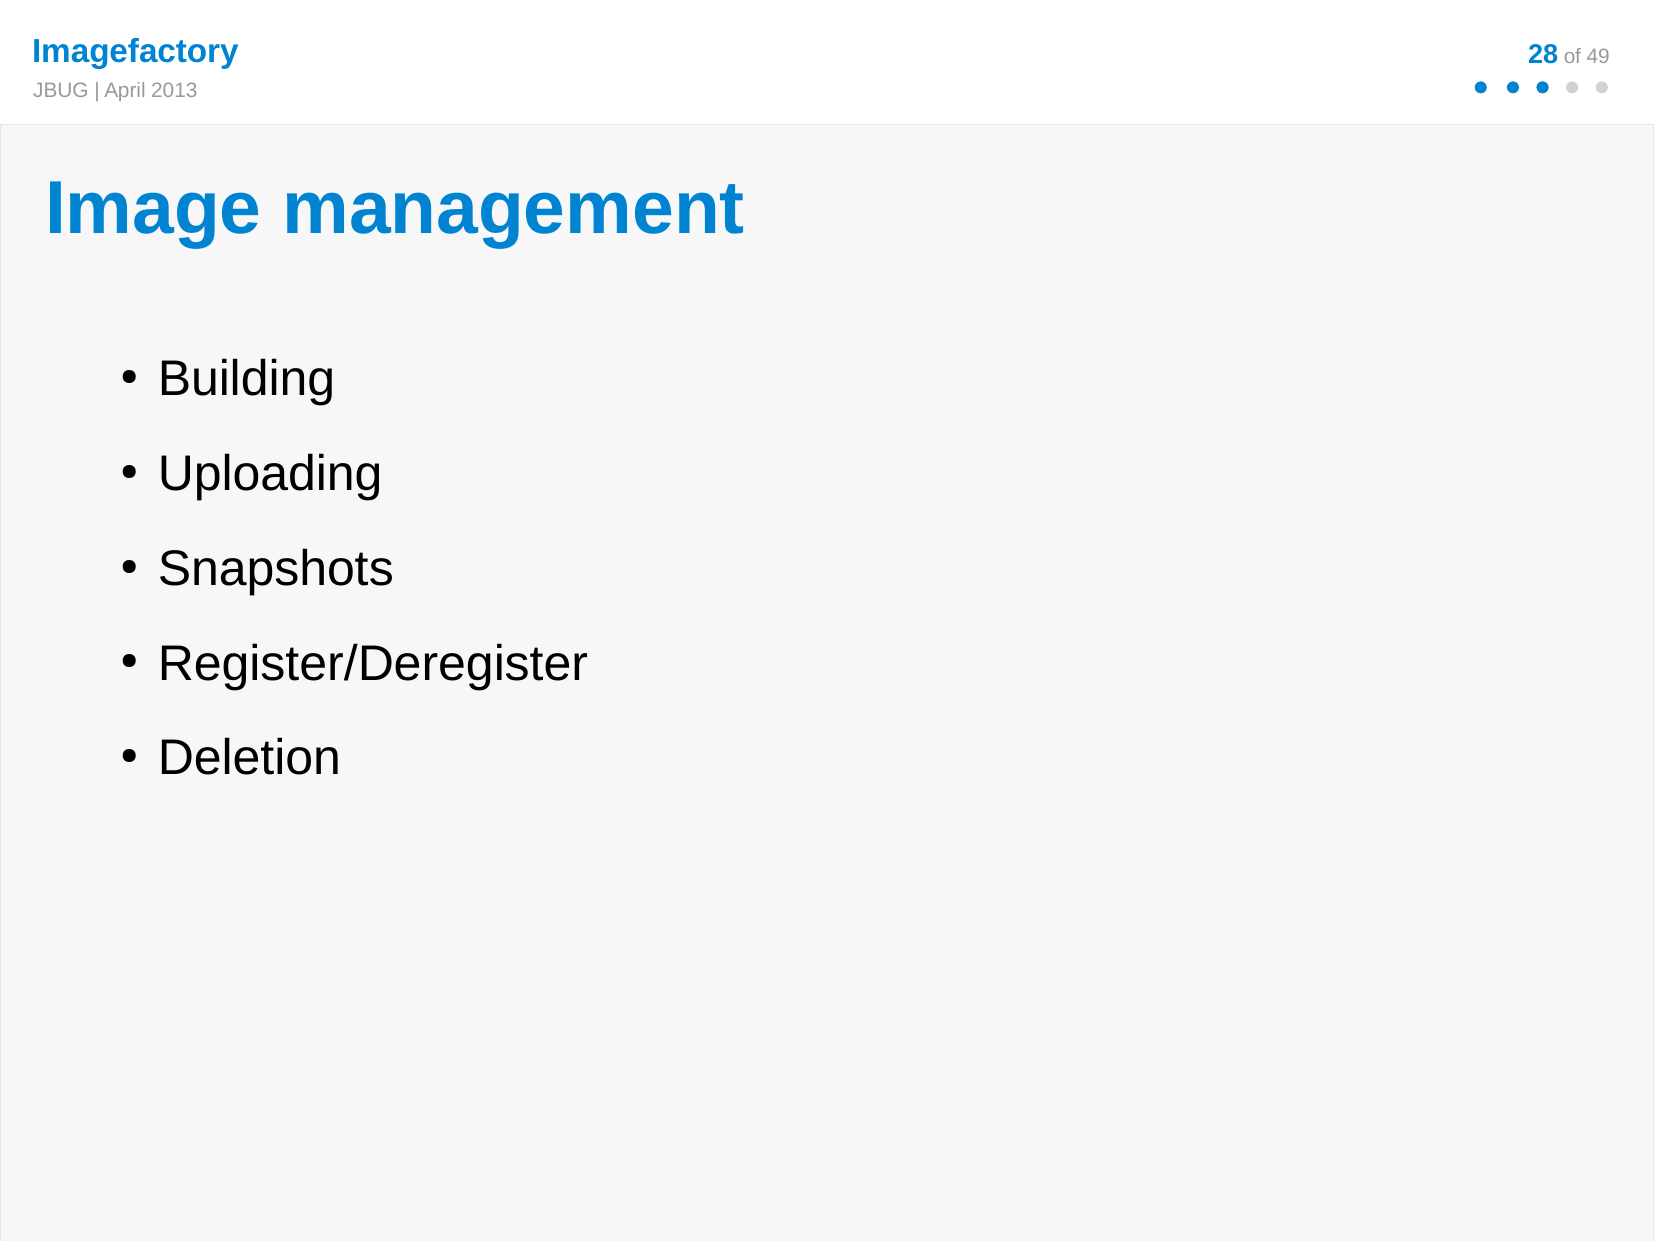

 of 49
Imagefactory
JBUG | April 2013
# Image management
Building
Uploading
Snapshots
Register/Deregister
Deletion